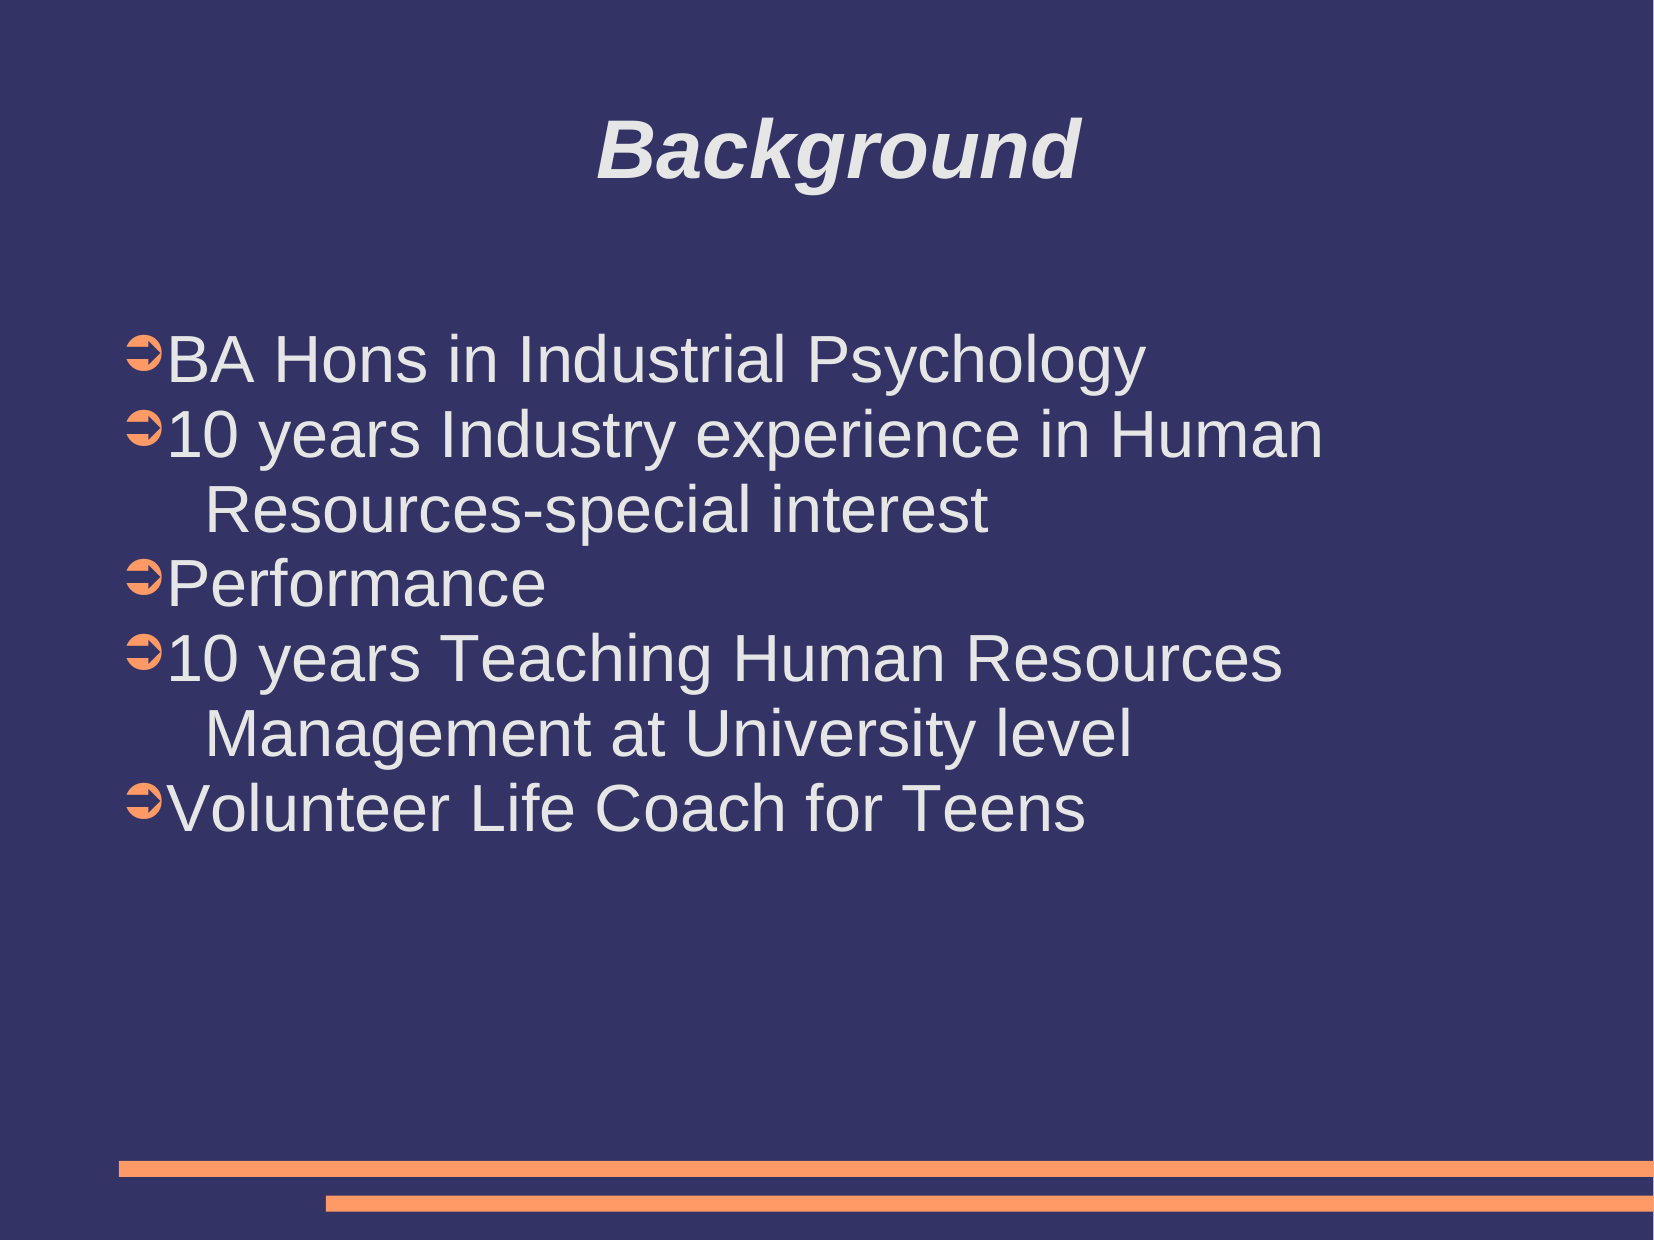

# Background
BA Hons in Industrial Psychology
10 years Industry experience in Human Resources-special interest
Performance
10 years Teaching Human Resources Management at University level
Volunteer Life Coach for Teens